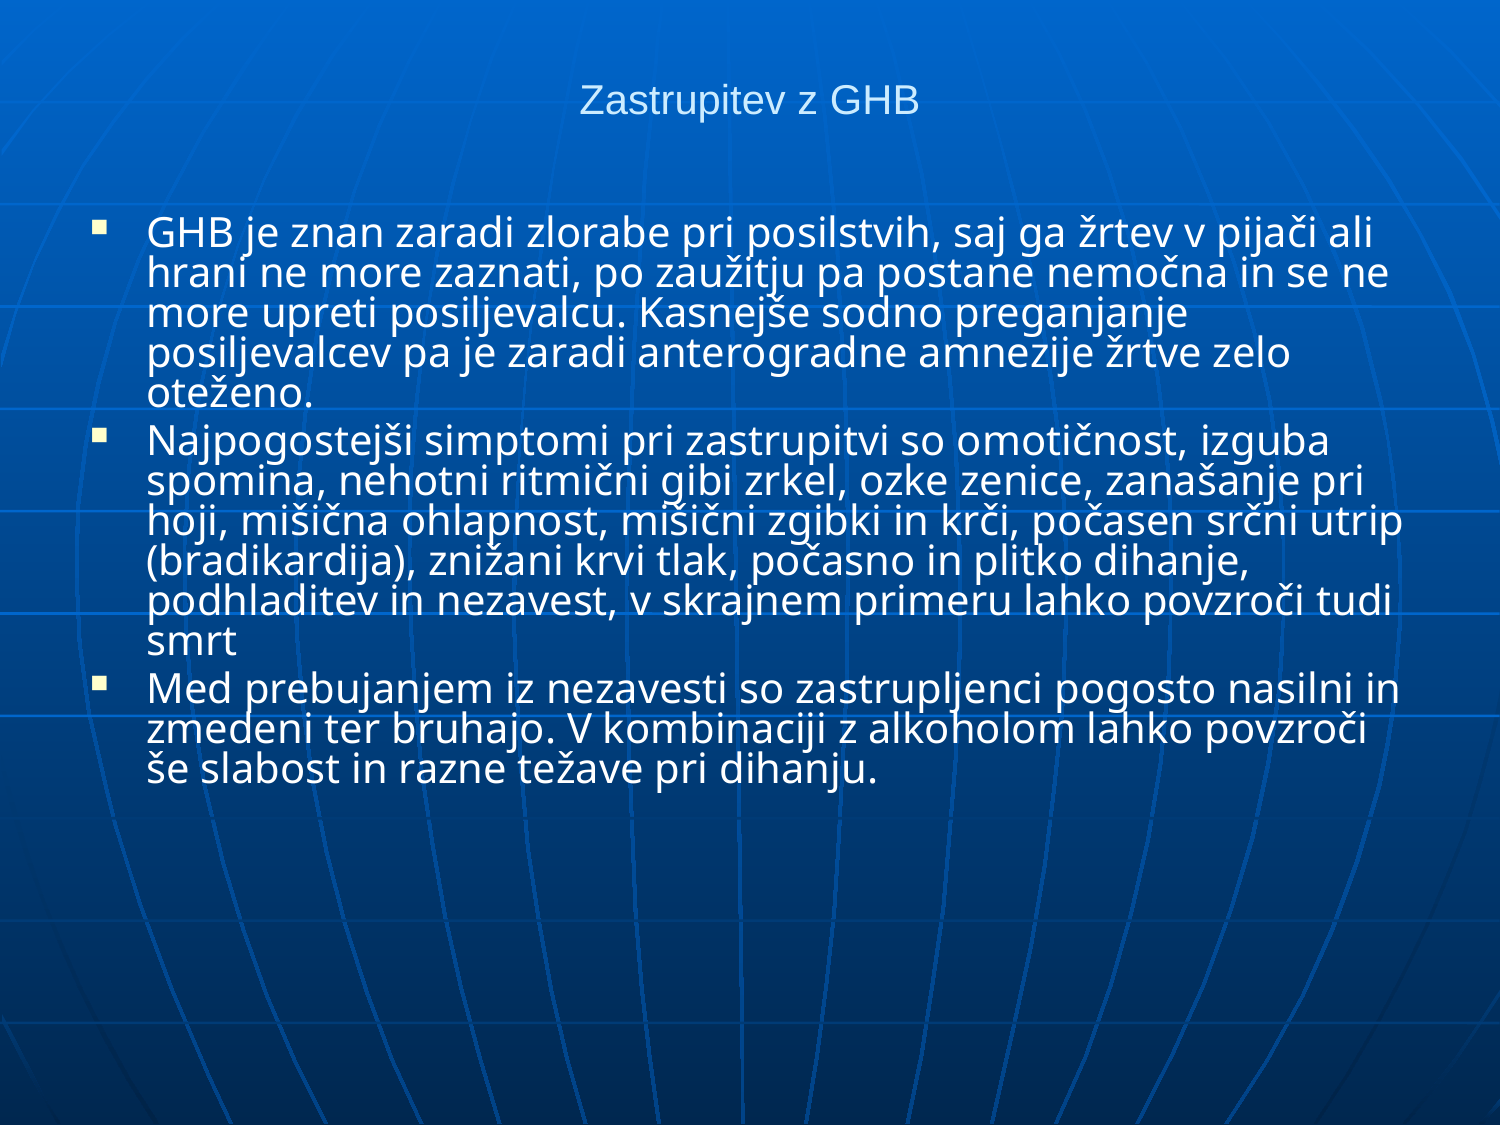

# Zastrupitev z GHB
GHB je znan zaradi zlorabe pri posilstvih, saj ga žrtev v pijači ali hrani ne more zaznati, po zaužitju pa postane nemočna in se ne more upreti posiljevalcu. Kasnejše sodno preganjanje posiljevalcev pa je zaradi anterogradne amnezije žrtve zelo oteženo.
Najpogostejši simptomi pri zastrupitvi so omotičnost, izguba spomina, nehotni ritmični gibi zrkel, ozke zenice, zanašanje pri hoji, mišična ohlapnost, mišični zgibki in krči, počasen srčni utrip (bradikardija), znižani krvi tlak, počasno in plitko dihanje, podhladitev in nezavest, v skrajnem primeru lahko povzroči tudi smrt
Med prebujanjem iz nezavesti so zastrupljenci pogosto nasilni in zmedeni ter bruhajo. V kombinaciji z alkoholom lahko povzroči še slabost in razne težave pri dihanju.